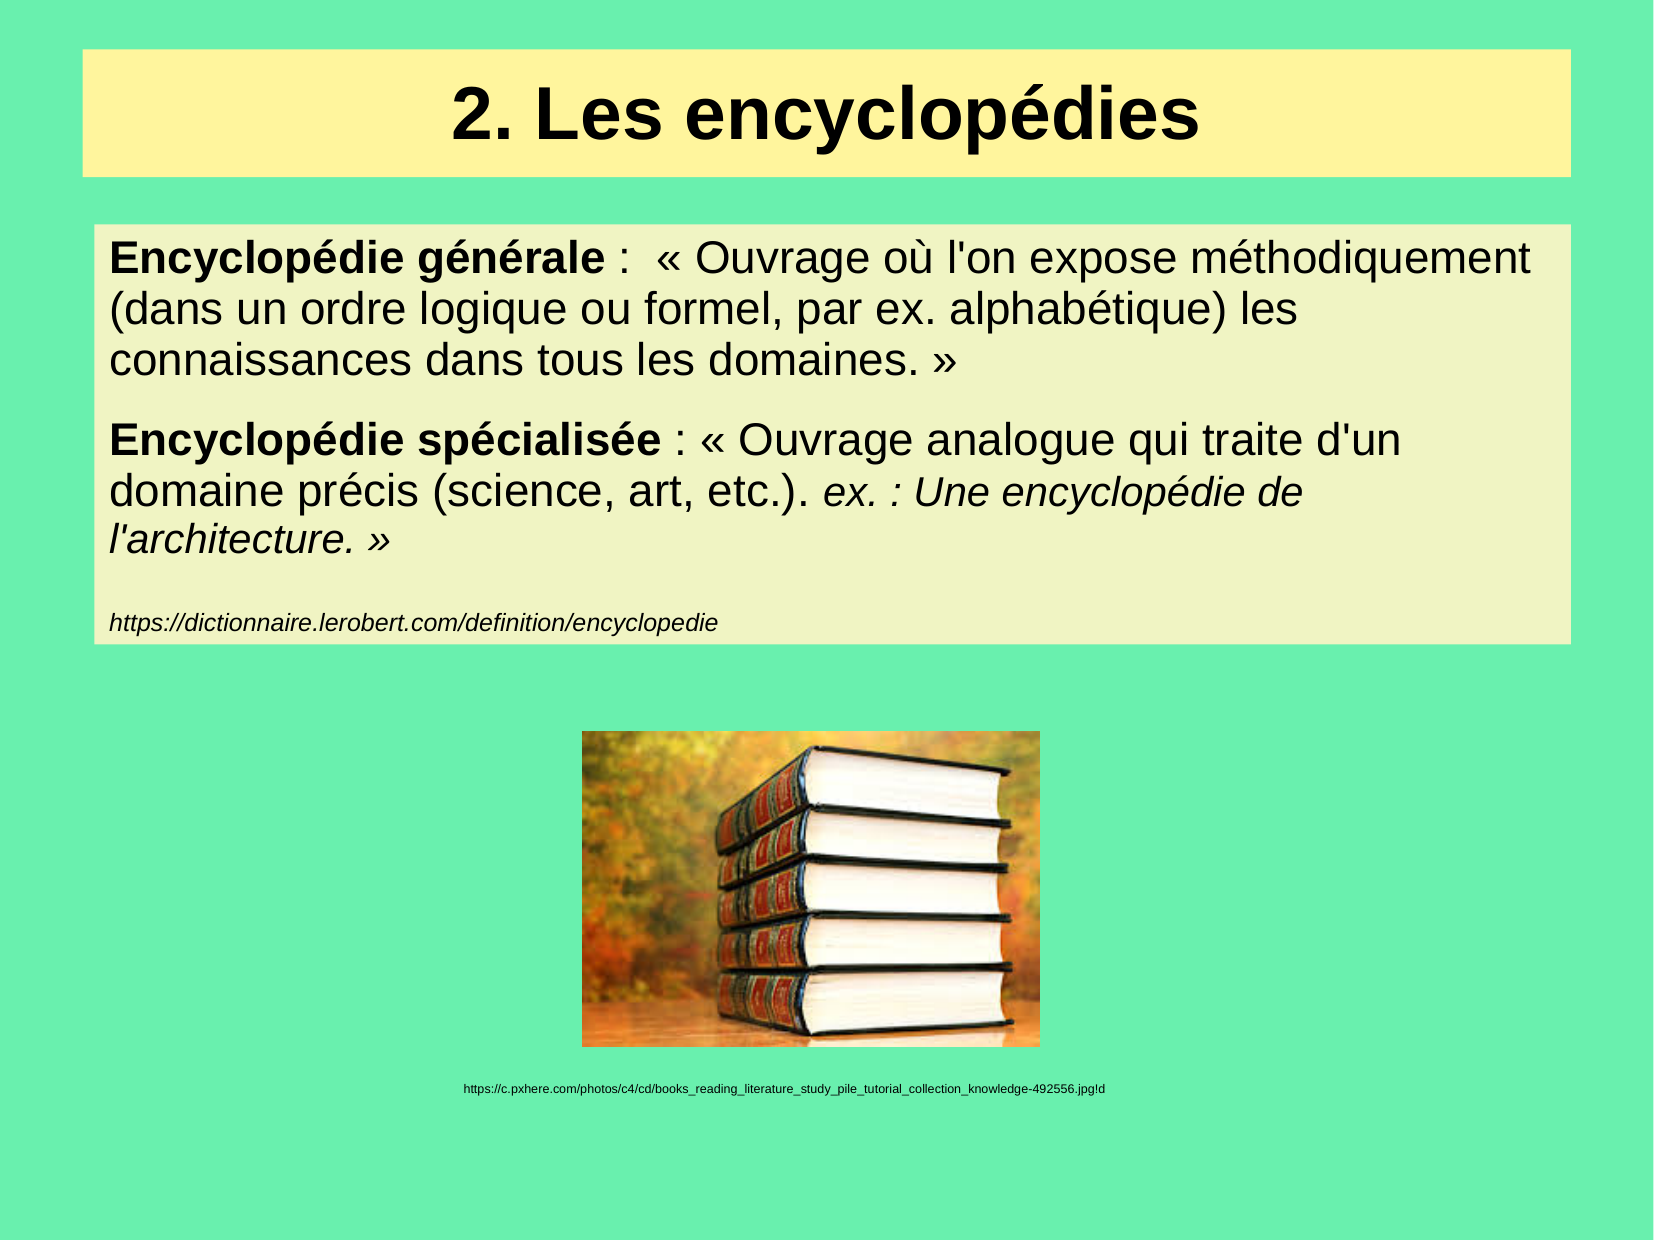

# 2. Les encyclopédies
Encyclopédie générale : « Ouvrage où l'on expose méthodiquement (dans un ordre logique ou formel, par ex. alphabétique) les connaissances dans tous les domaines. »
Encyclopédie spécialisée : « Ouvrage analogue qui traite d'un domaine précis (science, art, etc.). ex. : Une encyclopédie de l'architecture. »
https://dictionnaire.lerobert.com/definition/encyclopedie
https://c.pxhere.com/photos/c4/cd/books_reading_literature_study_pile_tutorial_collection_knowledge-492556.jpg!d